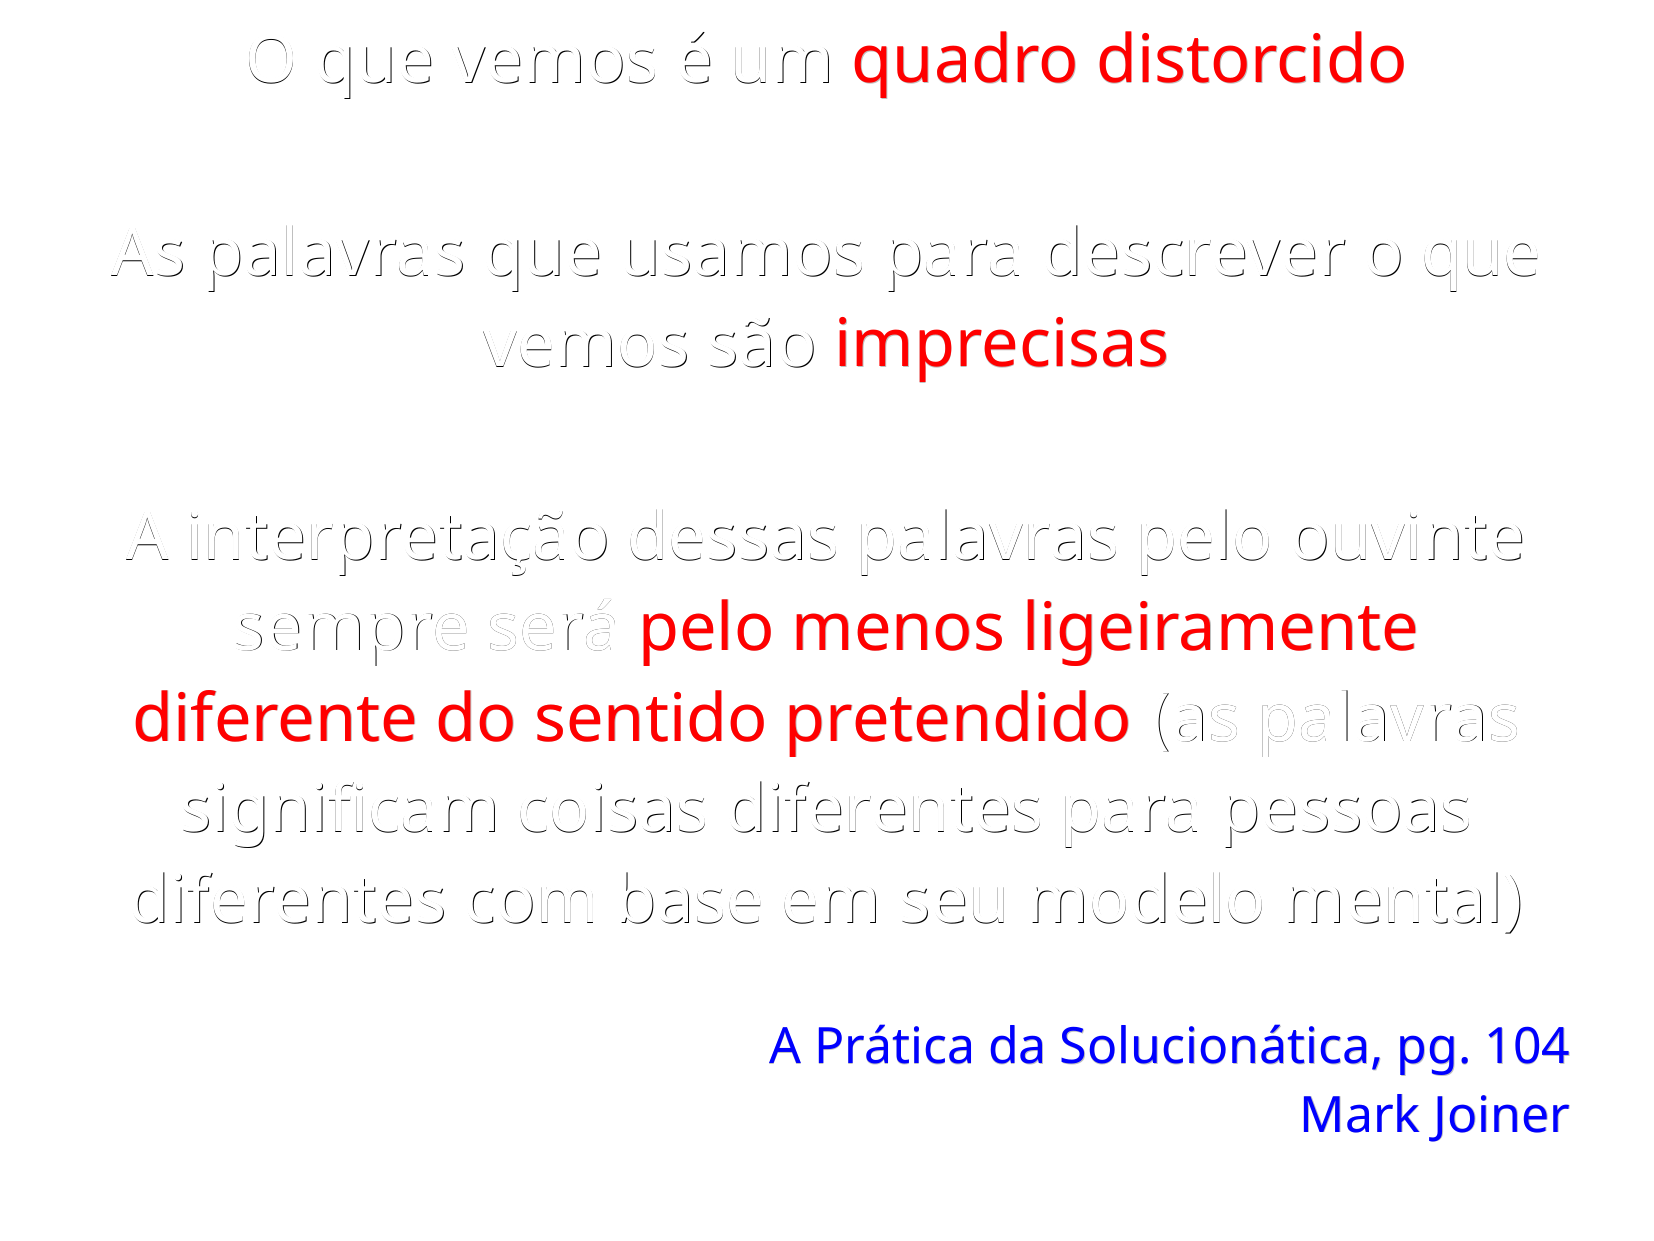

# O que vemos é um quadro distorcido
As palavras que usamos para descrever o que vemos são imprecisas
A interpretação dessas palavras pelo ouvinte sempre será pelo menos ligeiramente diferente do sentido pretendido (as palavras significam coisas diferentes para pessoas diferentes com base em seu modelo mental)
A Prática da Solucionática, pg. 104
Mark Joiner